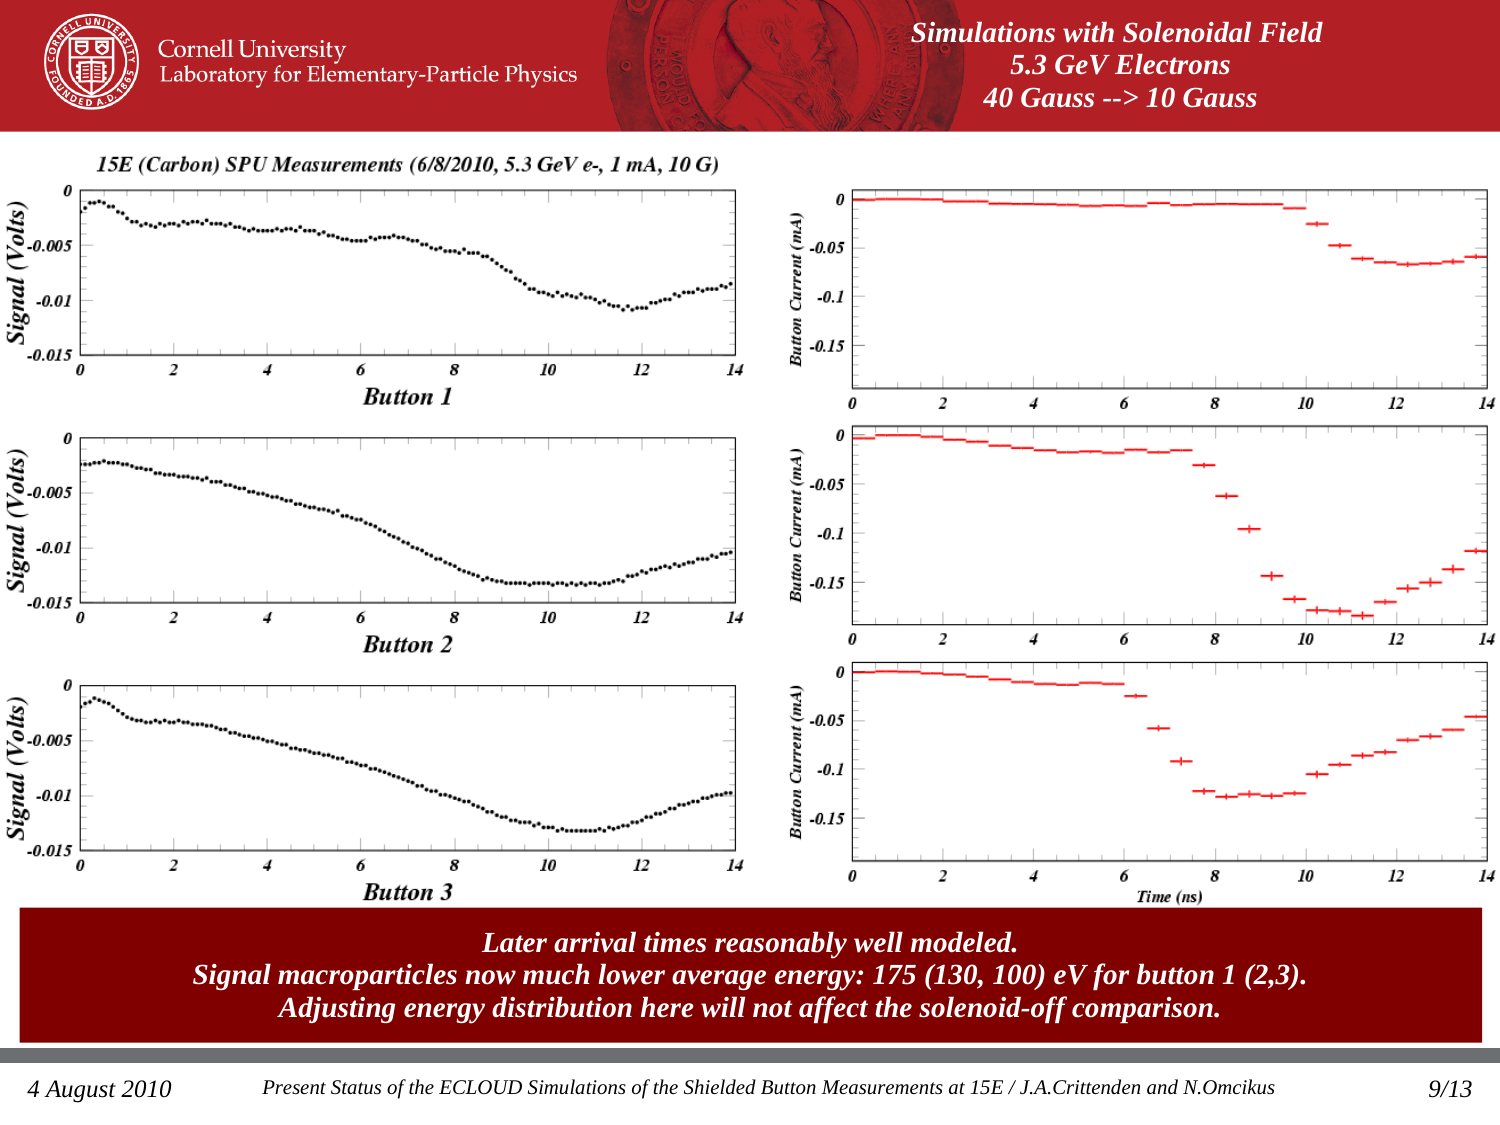

# Simulations with Solenoidal Field 5.3 GeV Electrons 40 Gauss --> 10 Gauss
Later arrival times reasonably well modeled.
Signal macroparticles now much lower average energy: 175 (130, 100) eV for button 1 (2,3).
Adjusting energy distribution here will not affect the solenoid-off comparison.